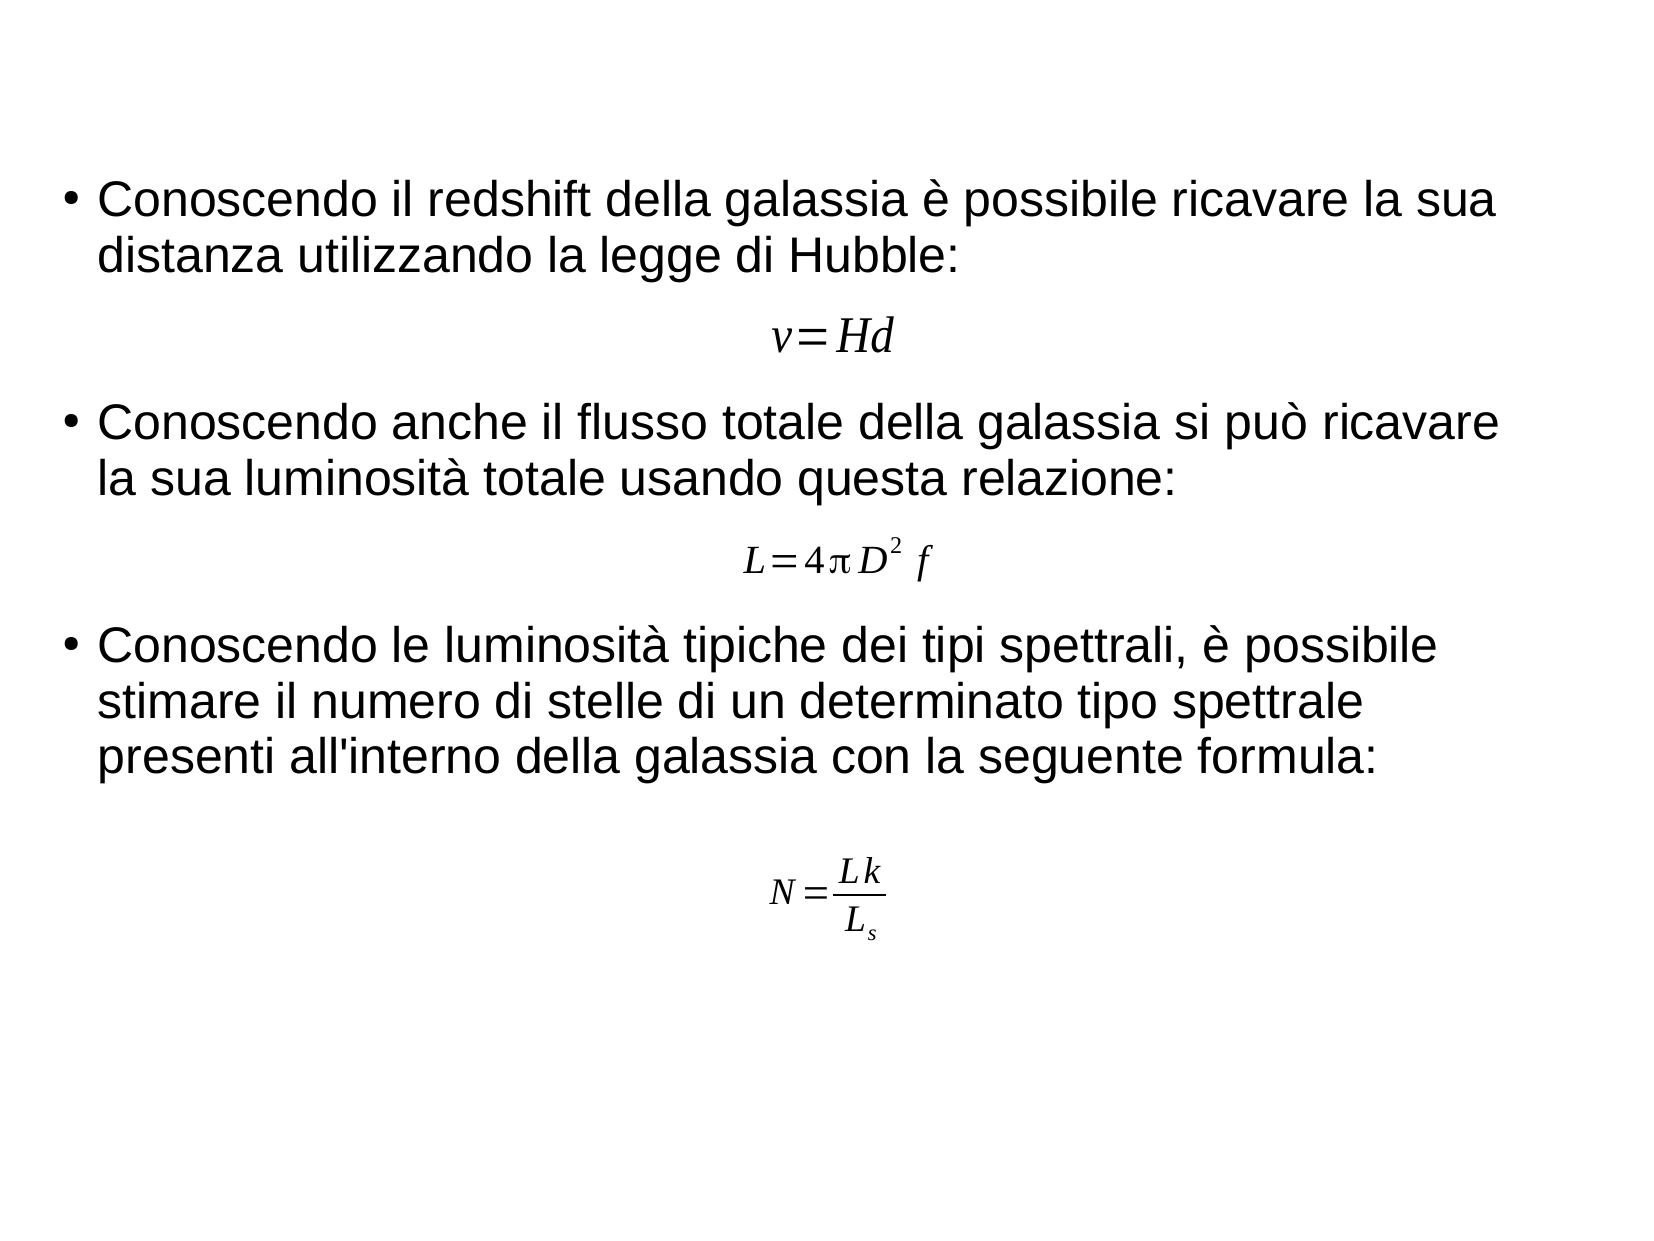

# Conoscendo il redshift della galassia è possibile ricavare la sua distanza utilizzando la legge di Hubble:
Conoscendo anche il flusso totale della galassia si può ricavare la sua luminosità totale usando questa relazione:
Conoscendo le luminosità tipiche dei tipi spettrali, è possibile stimare il numero di stelle di un determinato tipo spettrale presenti all'interno della galassia con la seguente formula: